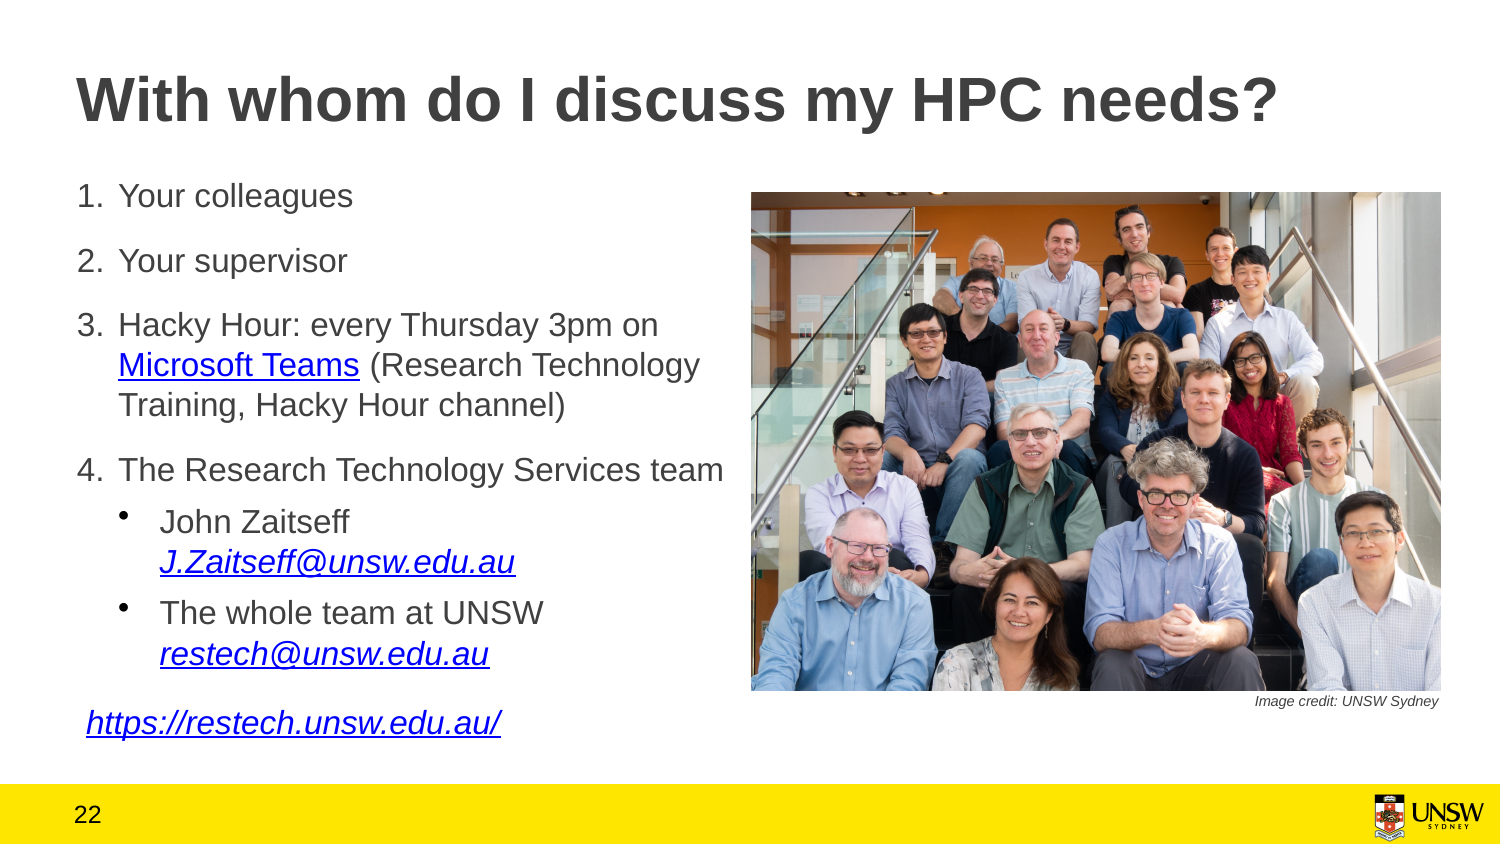

# With whom do I discuss my HPC needs?
Your colleagues
Your supervisor
Hacky Hour: every Thursday 3pm on
Microsoft Teams (Research Technology
Training, Hacky Hour channel)
The Research Technology Services team
John Zaitseff
J.Zaitseff@unsw.edu.au
The whole team at UNSW
restech@unsw.edu.au
 https://restech.unsw.edu.au/
Image credit: UNSW Sydney